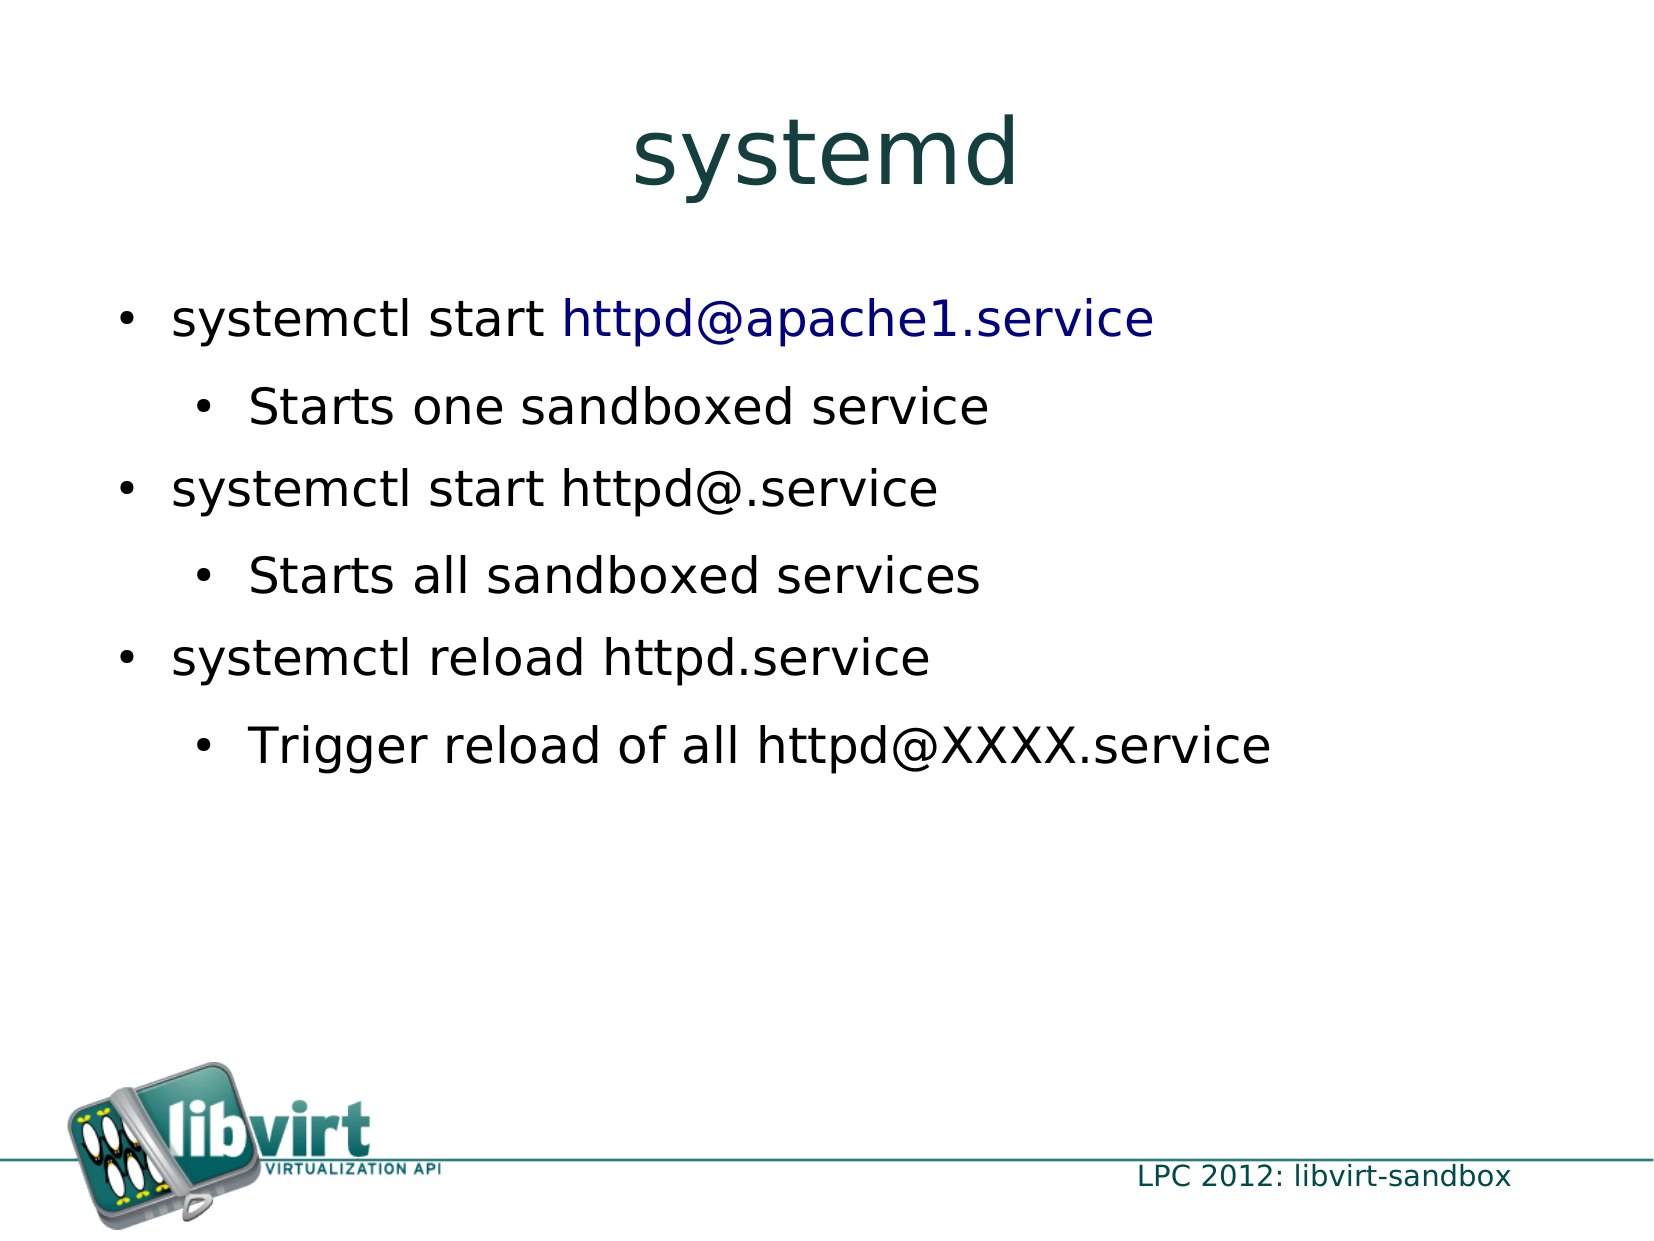

# systemd
systemctl start httpd@apache1.service
Starts one sandboxed service
systemctl start httpd@.service
Starts all sandboxed services
systemctl reload httpd.service
Trigger reload of all httpd@XXXX.service
LPC 2012: libvirt-sandbox